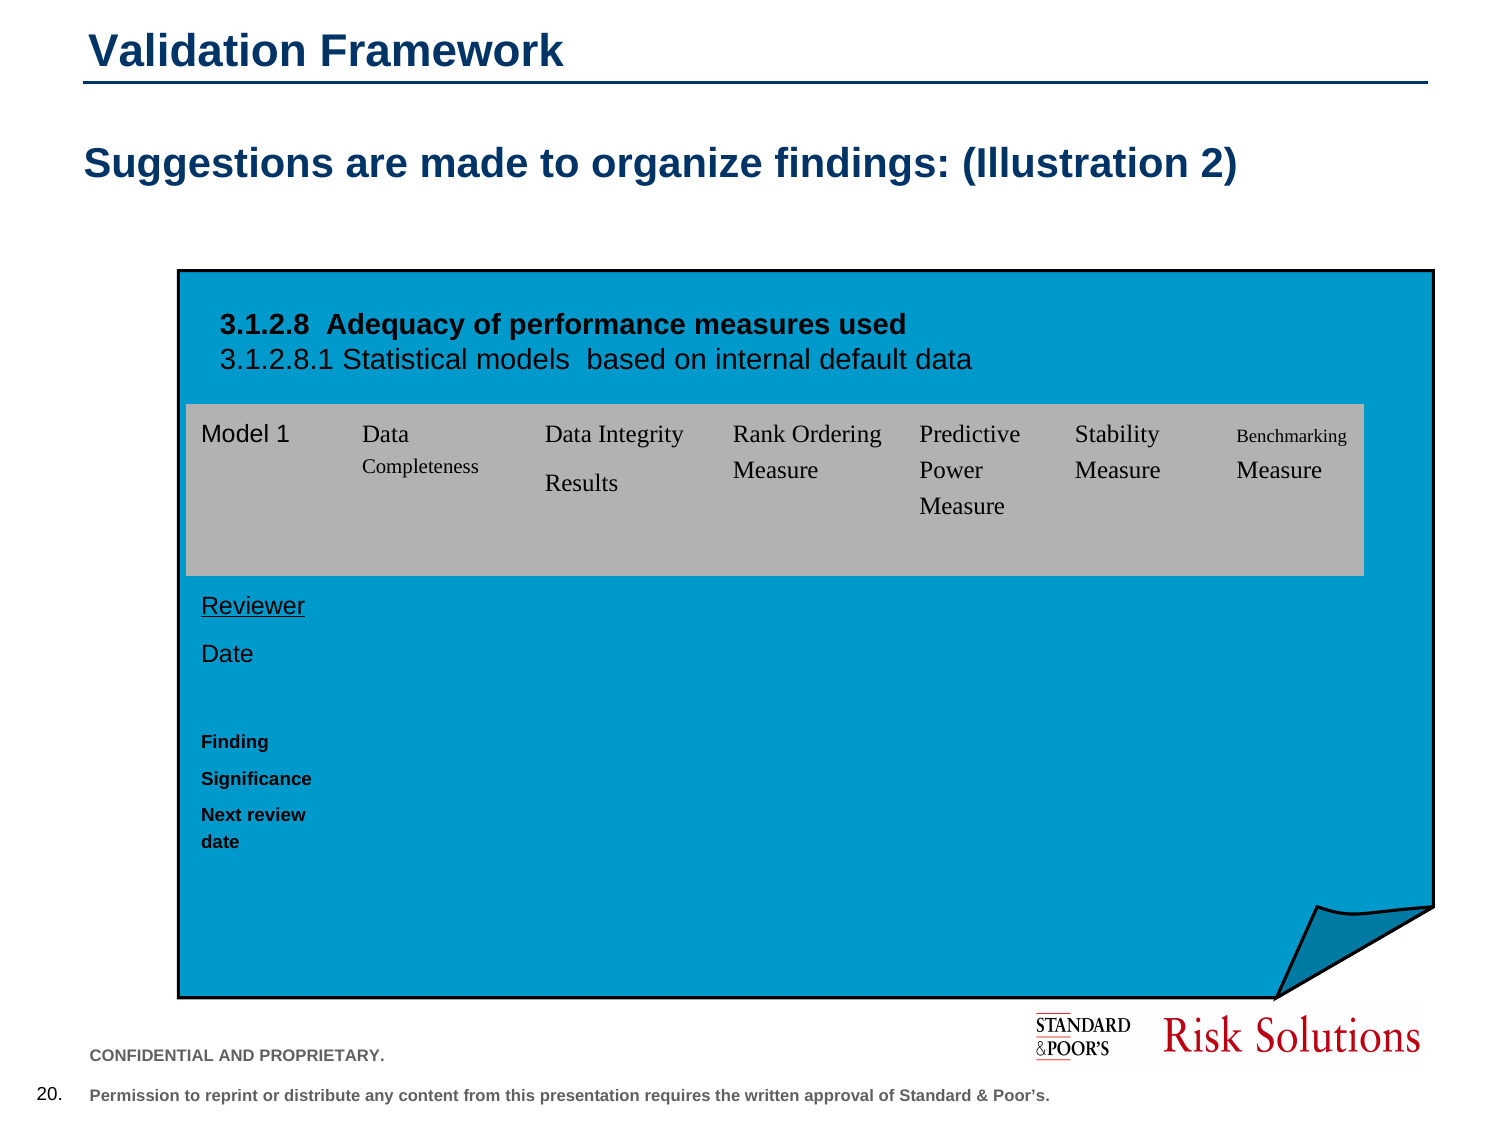

# Validation Framework
Suggestions are made to organize findings: (Illustration 2)
3.1.2.8 Adequacy of performance measures used
3.1.2.8.1 Statistical models based on internal default data
| Model 1 | Data Completeness | Data Integrity Results | Rank Ordering Measure | Predictive Power Measure | Stability Measure | Benchmarking Measure |
| --- | --- | --- | --- | --- | --- | --- |
| Reviewer Date Finding Significance Next review date | | | | | | |